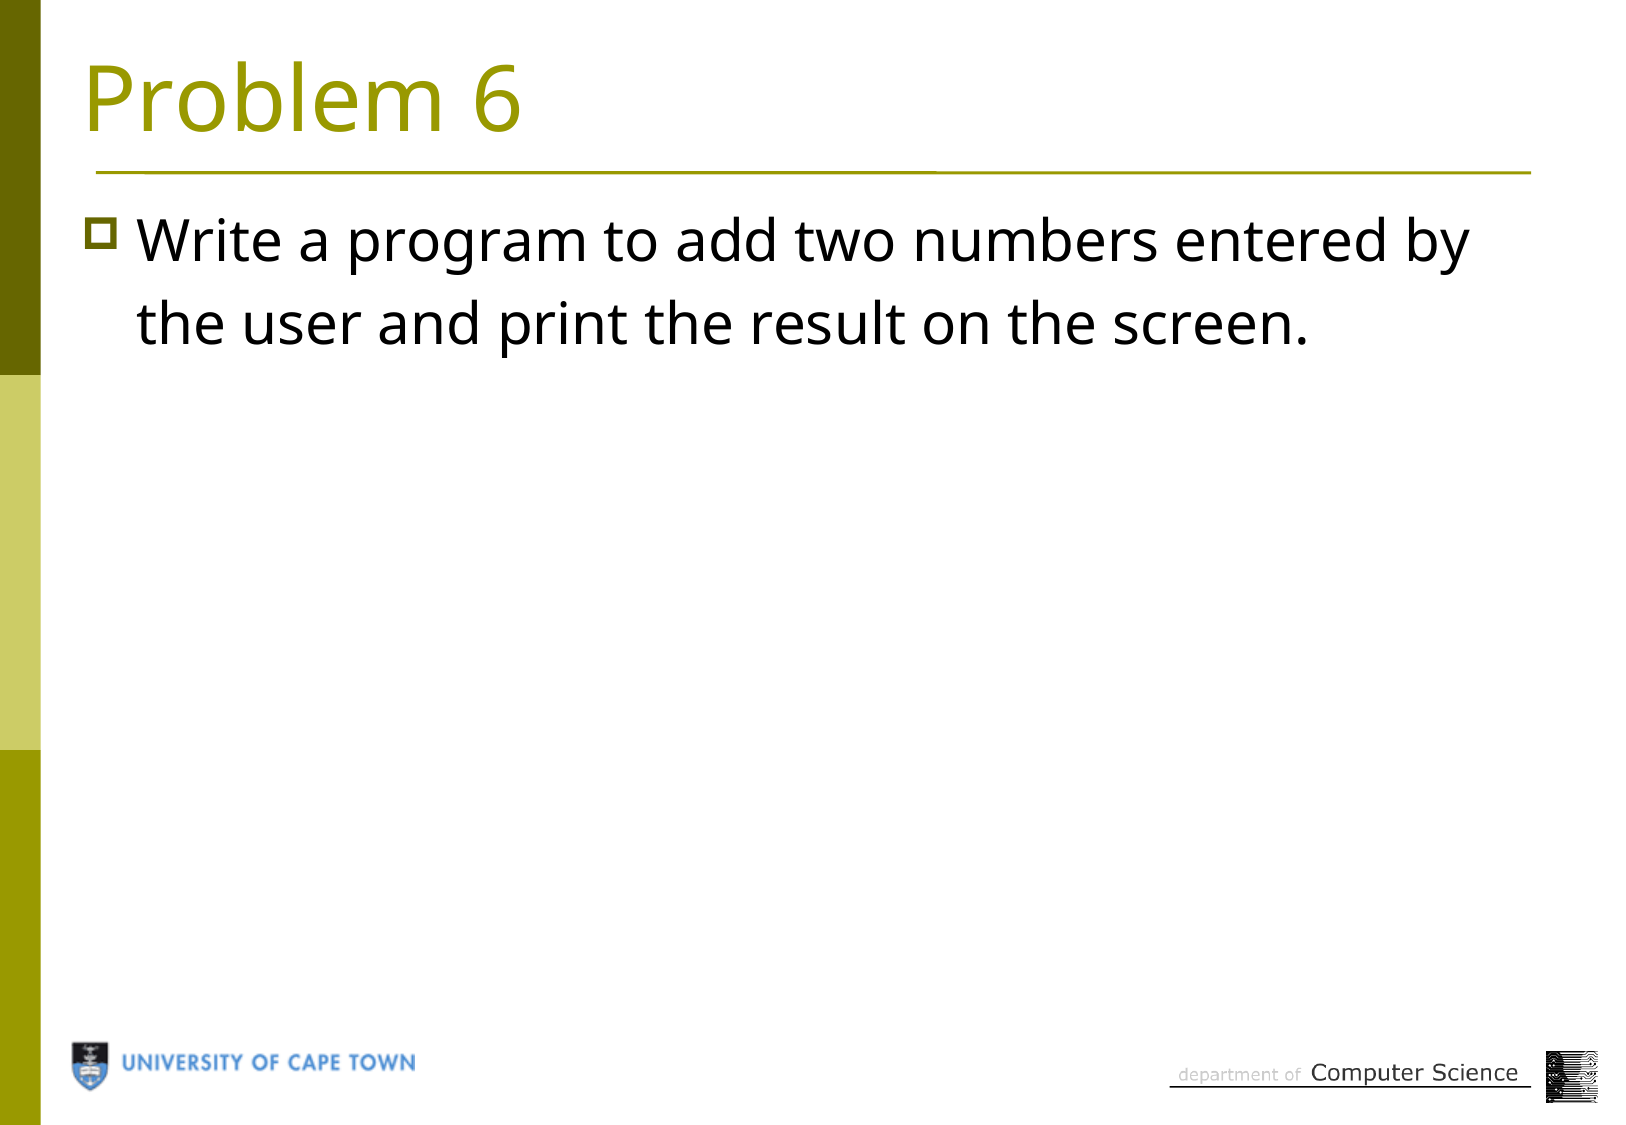

# Problem 6
Write a program to add two numbers entered by the user and print the result on the screen.